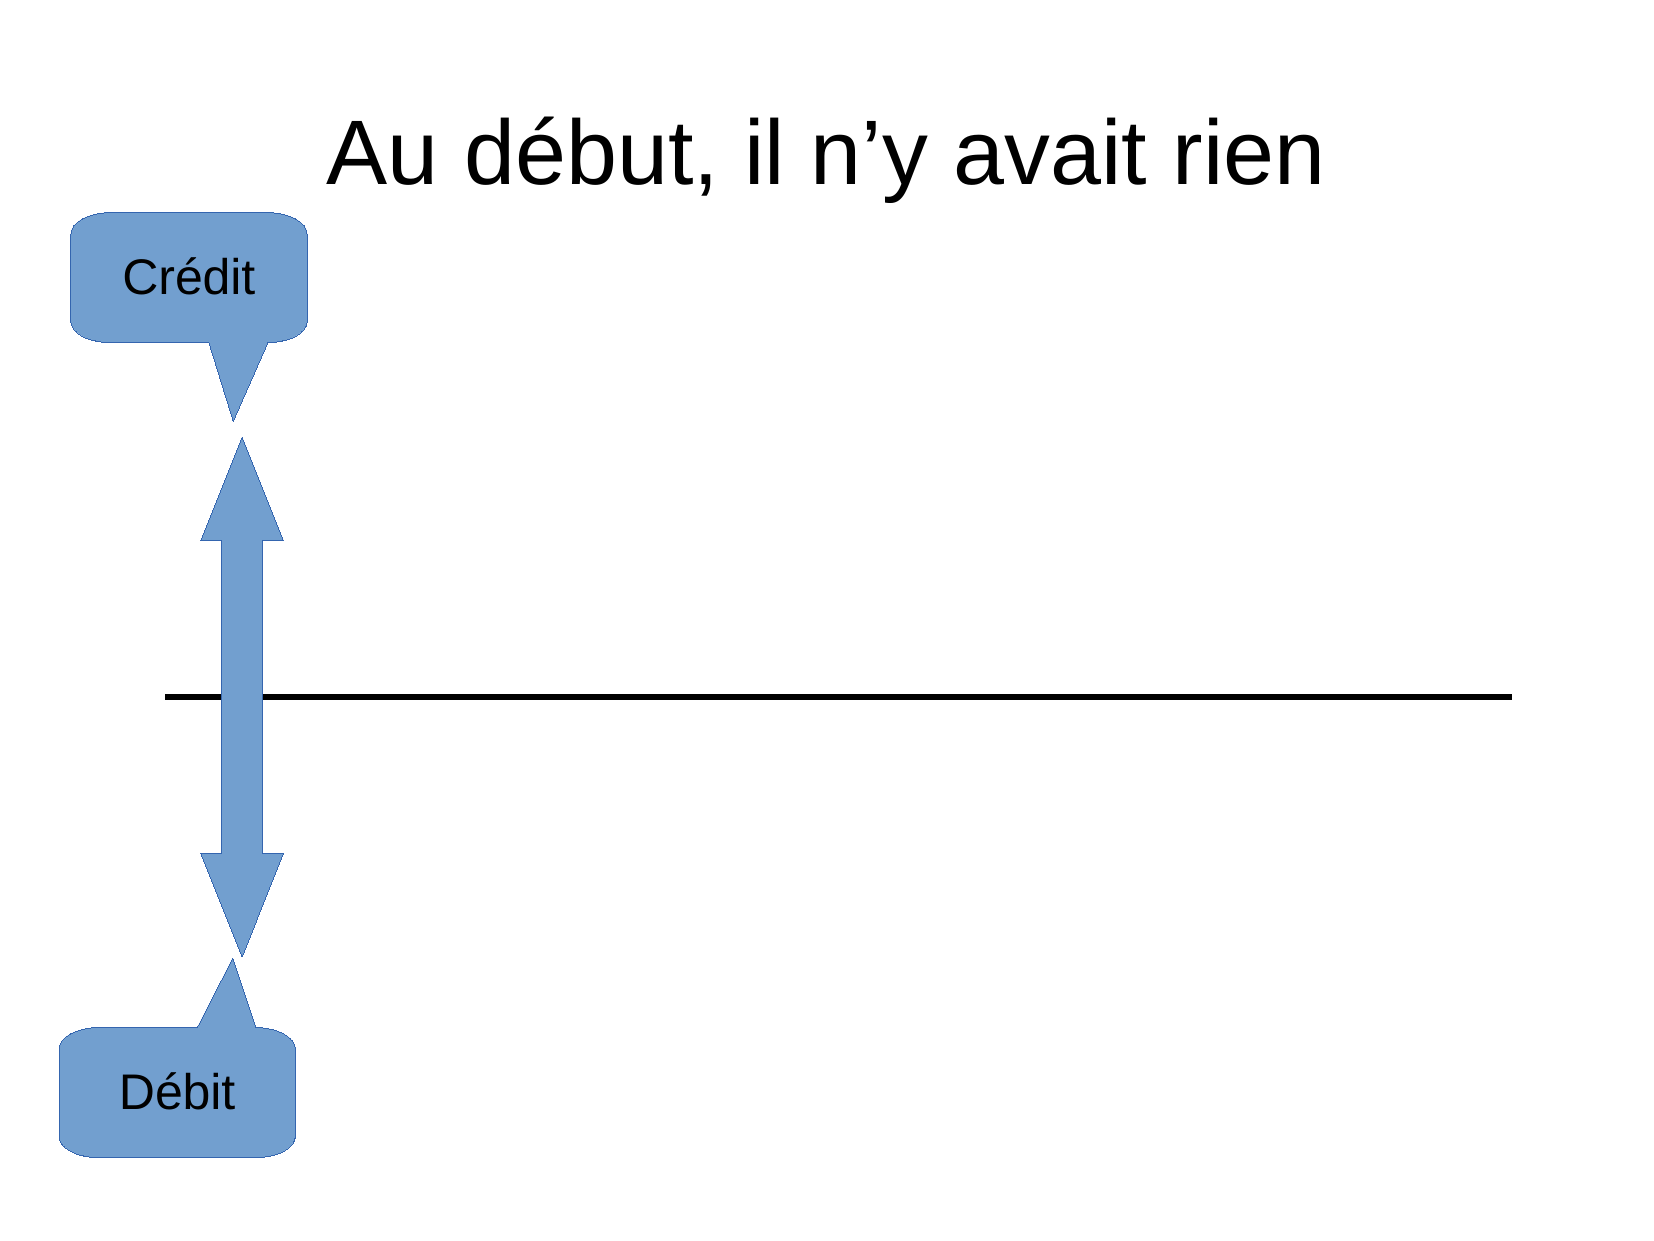

# Au début, il n’y avait rien
Crédit
Débit